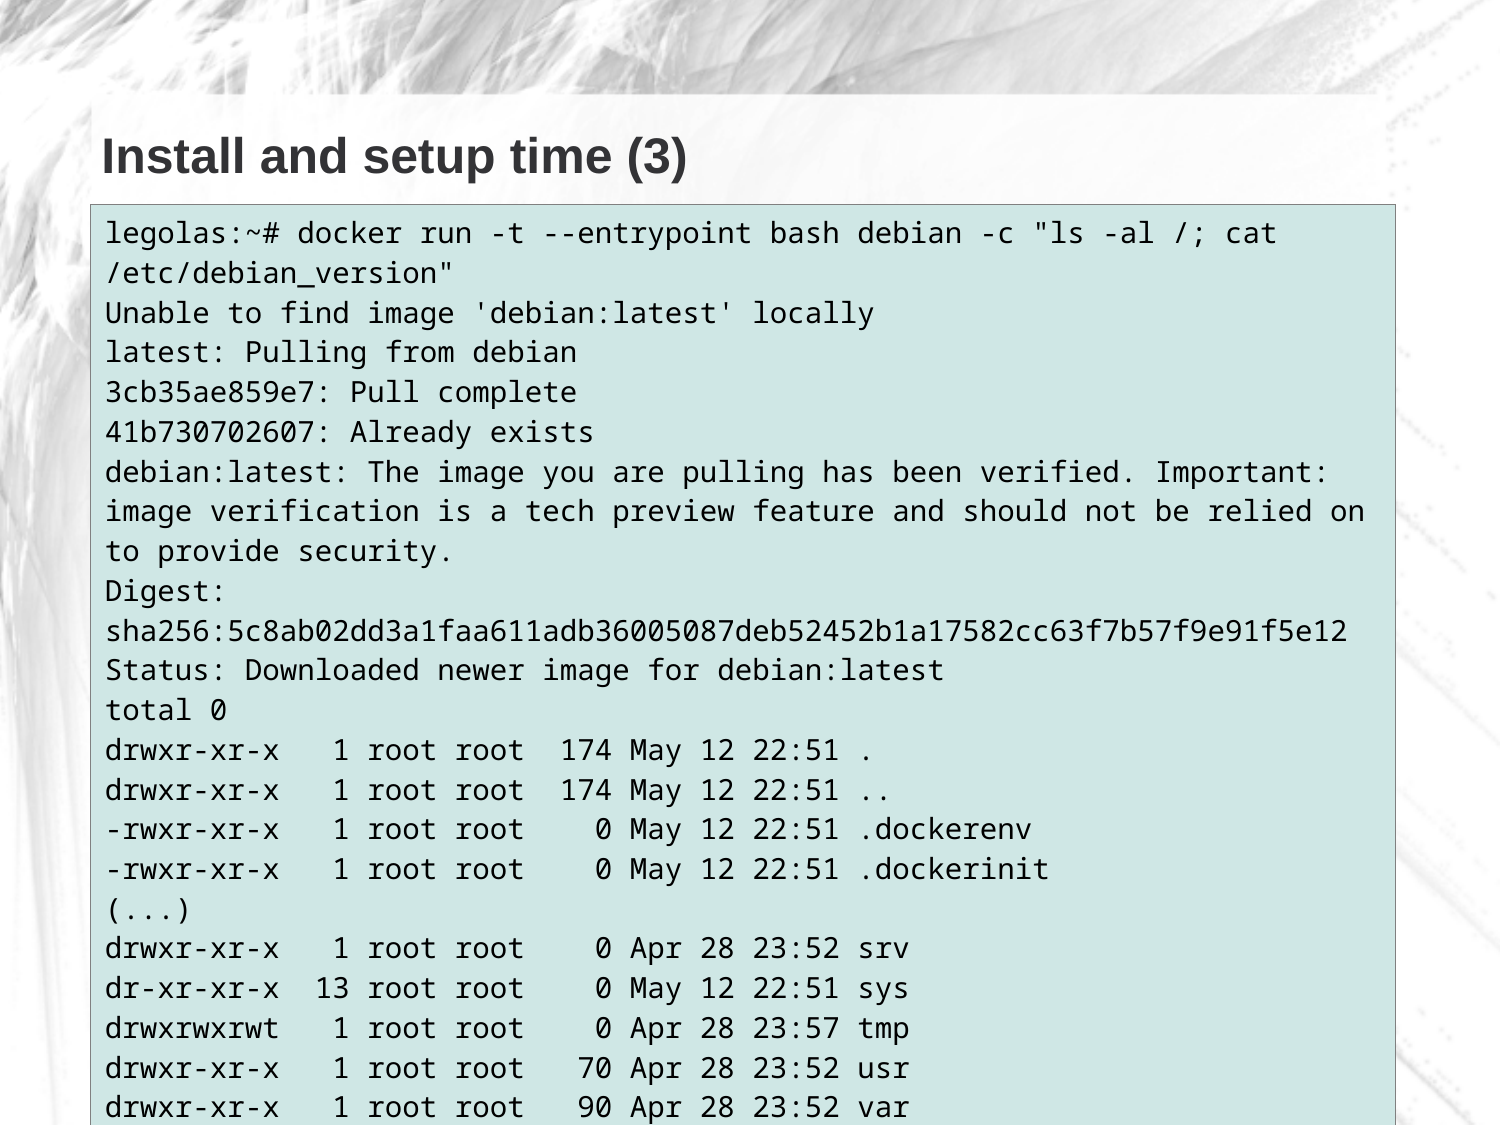

# Install and setup time (3)
legolas:~# docker run -t --entrypoint bash debian -c "ls -al /; cat /etc/debian_version"
Unable to find image 'debian:latest' locally
latest: Pulling from debian
3cb35ae859e7: Pull complete
41b730702607: Already exists
debian:latest: The image you are pulling has been verified. Important: image verification is a tech preview feature and should not be relied on to provide security.
Digest: sha256:5c8ab02dd3a1faa611adb36005087deb52452b1a17582cc63f7b57f9e91f5e12
Status: Downloaded newer image for debian:latest
total 0
drwxr-xr-x 1 root root 174 May 12 22:51 .
drwxr-xr-x 1 root root 174 May 12 22:51 ..
-rwxr-xr-x 1 root root 0 May 12 22:51 .dockerenv
-rwxr-xr-x 1 root root 0 May 12 22:51 .dockerinit
(...)
drwxr-xr-x 1 root root 0 Apr 28 23:52 srv
dr-xr-xr-x 13 root root 0 May 12 22:51 sys
drwxrwxrwt 1 root root 0 Apr 28 23:57 tmp
drwxr-xr-x 1 root root 70 Apr 28 23:52 usr
drwxr-xr-x 1 root root 90 Apr 28 23:52 var
8.0